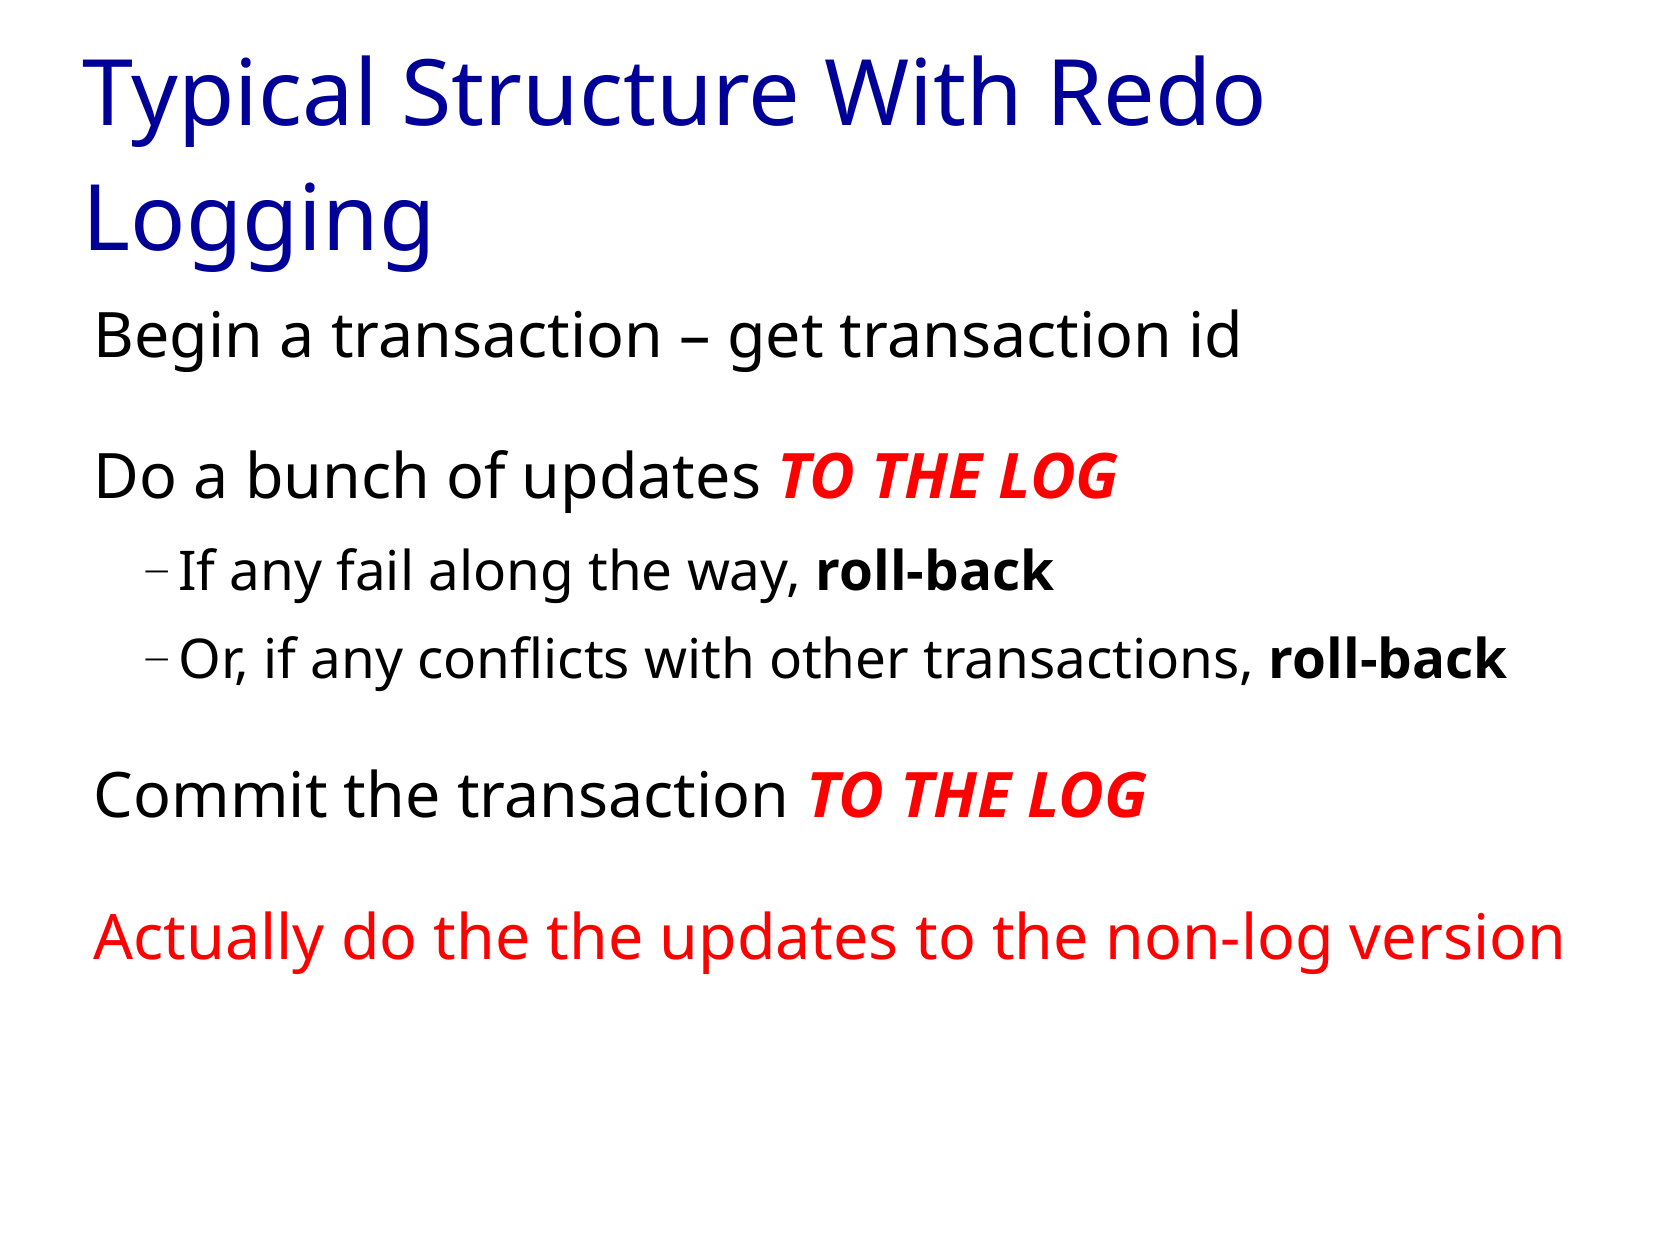

# Typical Structure With Redo Logging
Begin a transaction – get transaction id
Do a bunch of updates TO THE LOG
If any fail along the way, roll-back
Or, if any conflicts with other transactions, roll-back
Commit the transaction TO THE LOG
Actually do the the updates to the non-log version